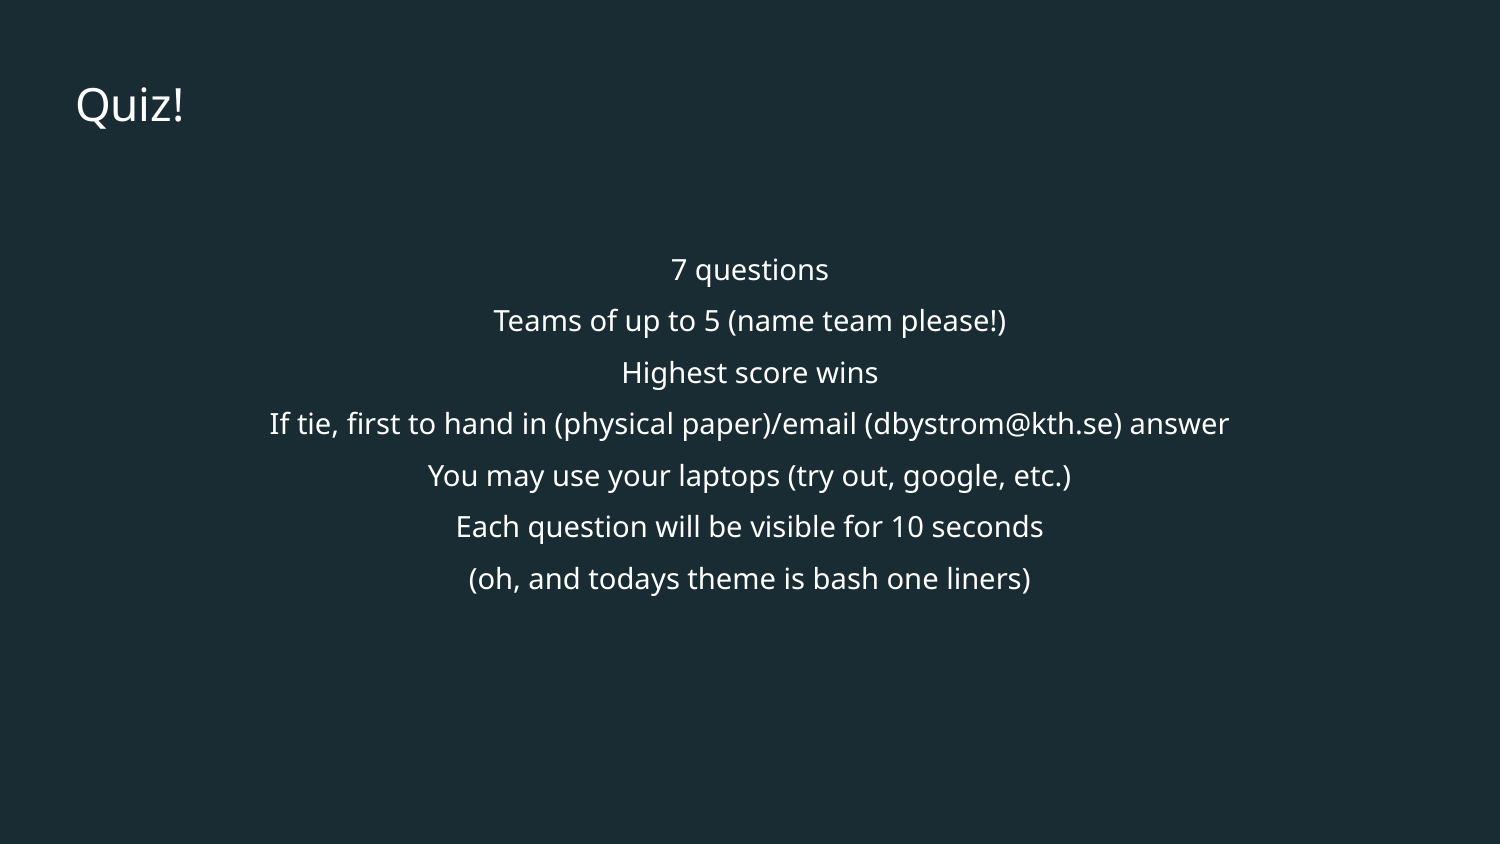

# Quiz!
7 questions
Teams of up to 5 (name team please!)
Highest score wins
If tie, first to hand in (physical paper)/email (dbystrom@kth.se) answer
You may use your laptops (try out, google, etc.)
Each question will be visible for 10 seconds
(oh, and todays theme is bash one liners)